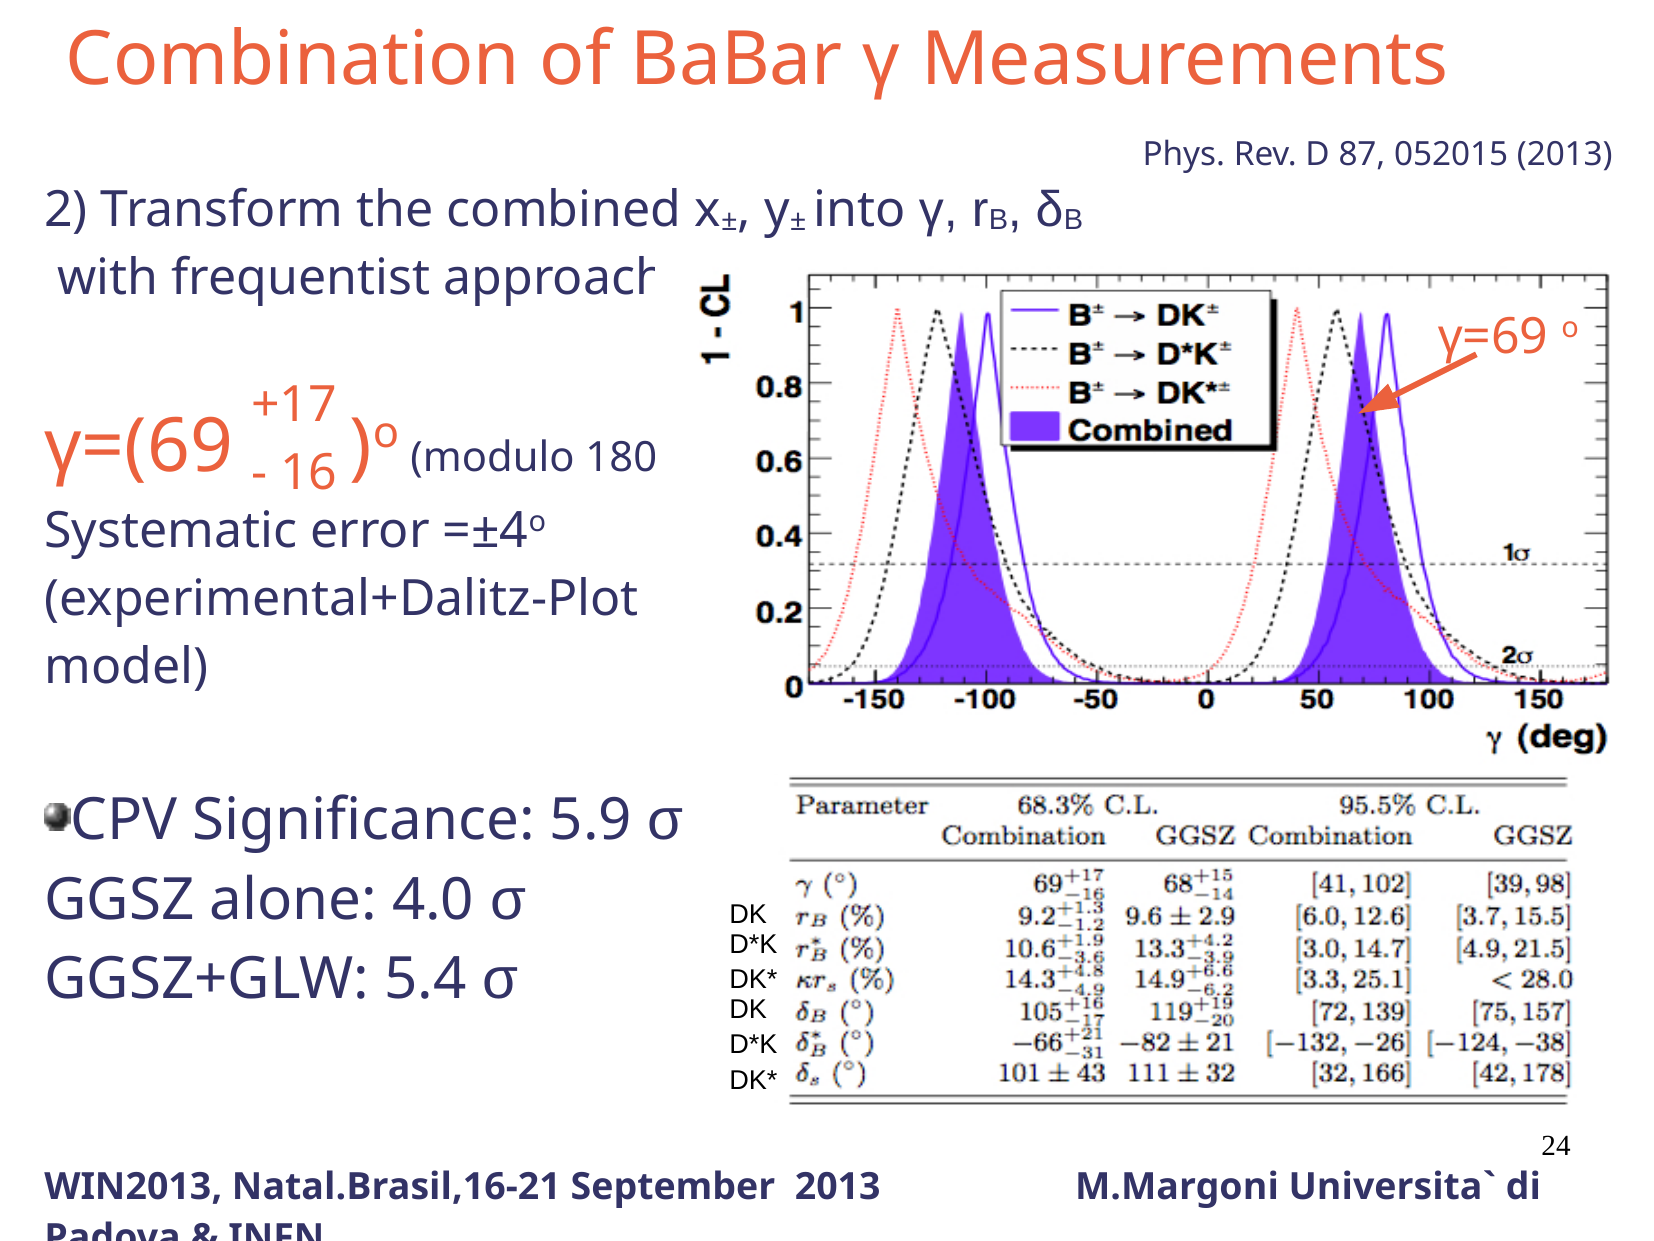

Combination of BaBar γ Measurements
Phys. Rev. D 87, 052015 (2013)
2) Transform the combined x±, y± into γ, rB, δB with frequentist approach
γ=69 o
+17
- 16
γ=(69 )o (modulo 180o)
Systematic error =±4o (experimental+Dalitz-Plot model)
CPV Significance: 5.9 σ
GGSZ alone: 4.0 σ
GGSZ+GLW: 5.4 σ
DK
D*K
DK*
DK
D*K
DK*
24
WIN2013, Natal.Brasil,16-21 September 2013 M.Margoni Universita` di Padova & INFN